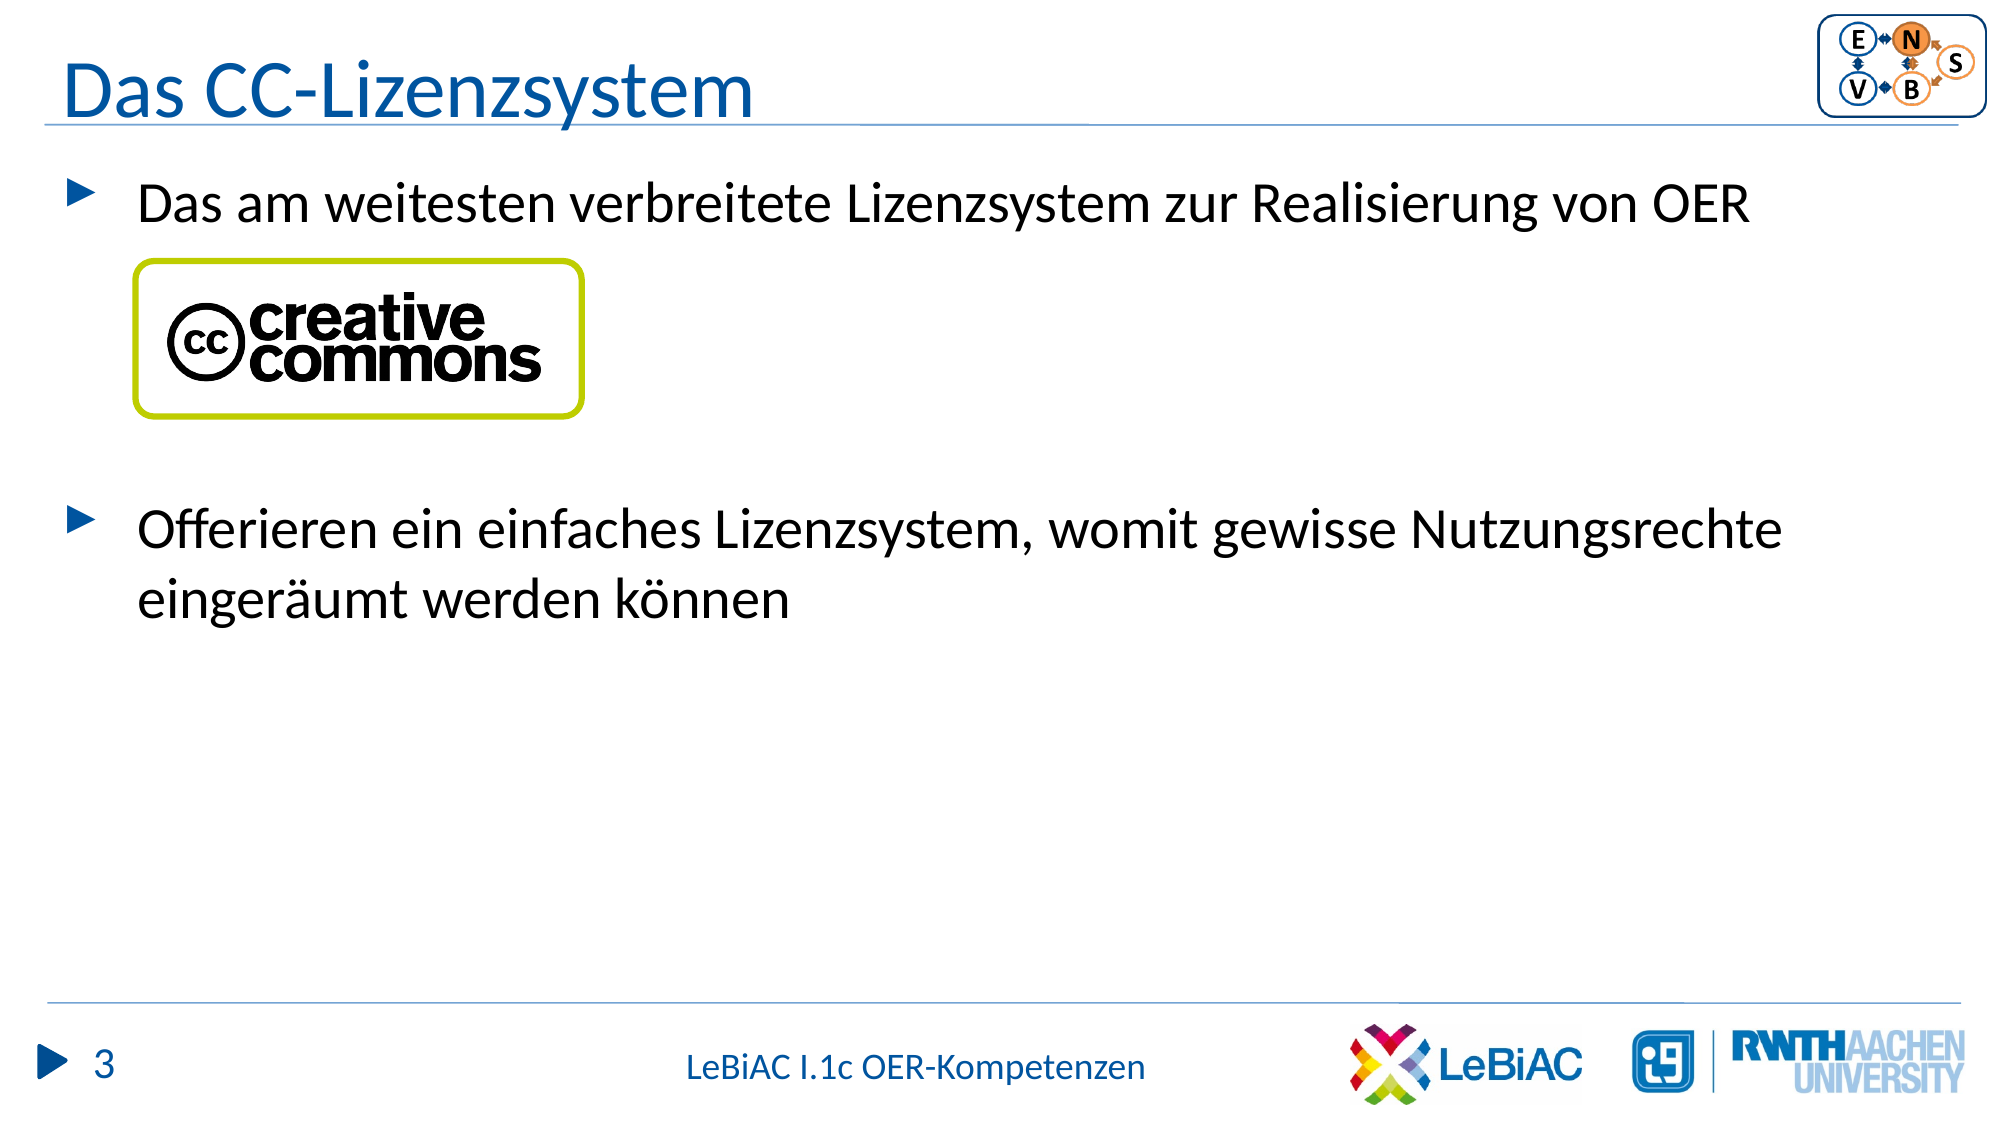

# Das CC-Lizenzsystem
Das am weitesten verbreitete Lizenzsystem zur Realisierung von OER
Offerieren ein einfaches Lizenzsystem, womit gewisse Nutzungsrechte eingeräumt werden können